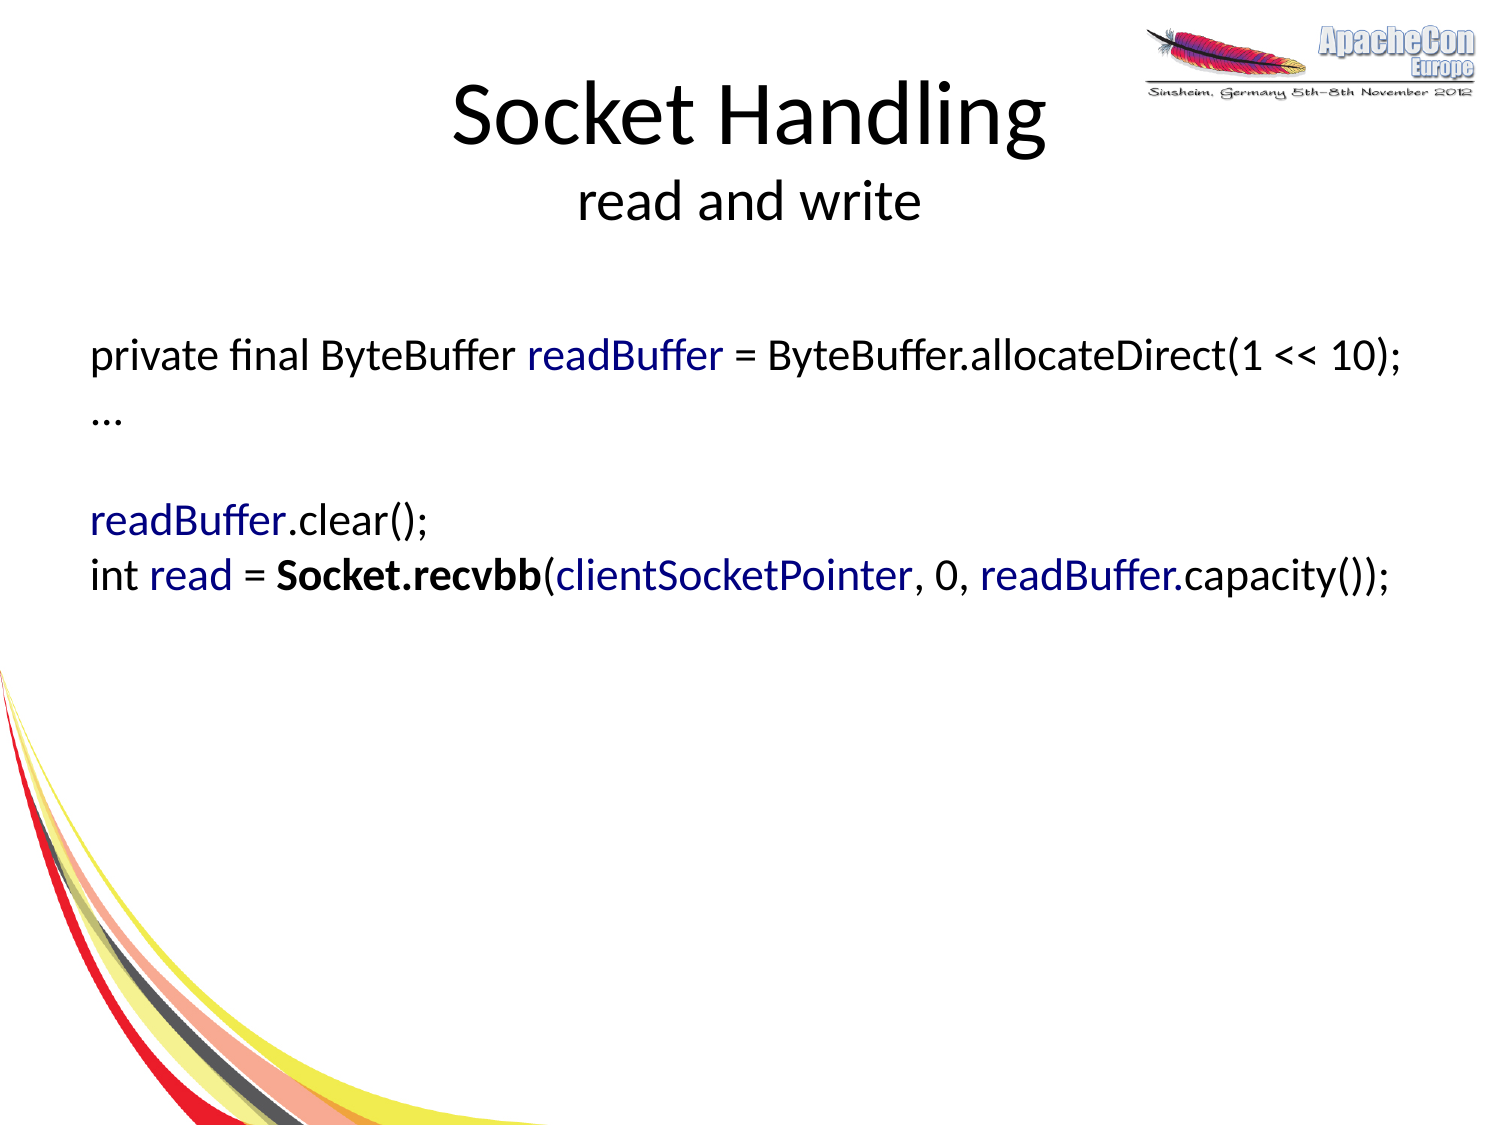

# Socket Handling read and write
private final ByteBuffer readBuffer = ByteBuffer.allocateDirect(1 << 10);
...
readBuffer.clear();
int read = Socket.recvbb(clientSocketPointer, 0, readBuffer.capacity());